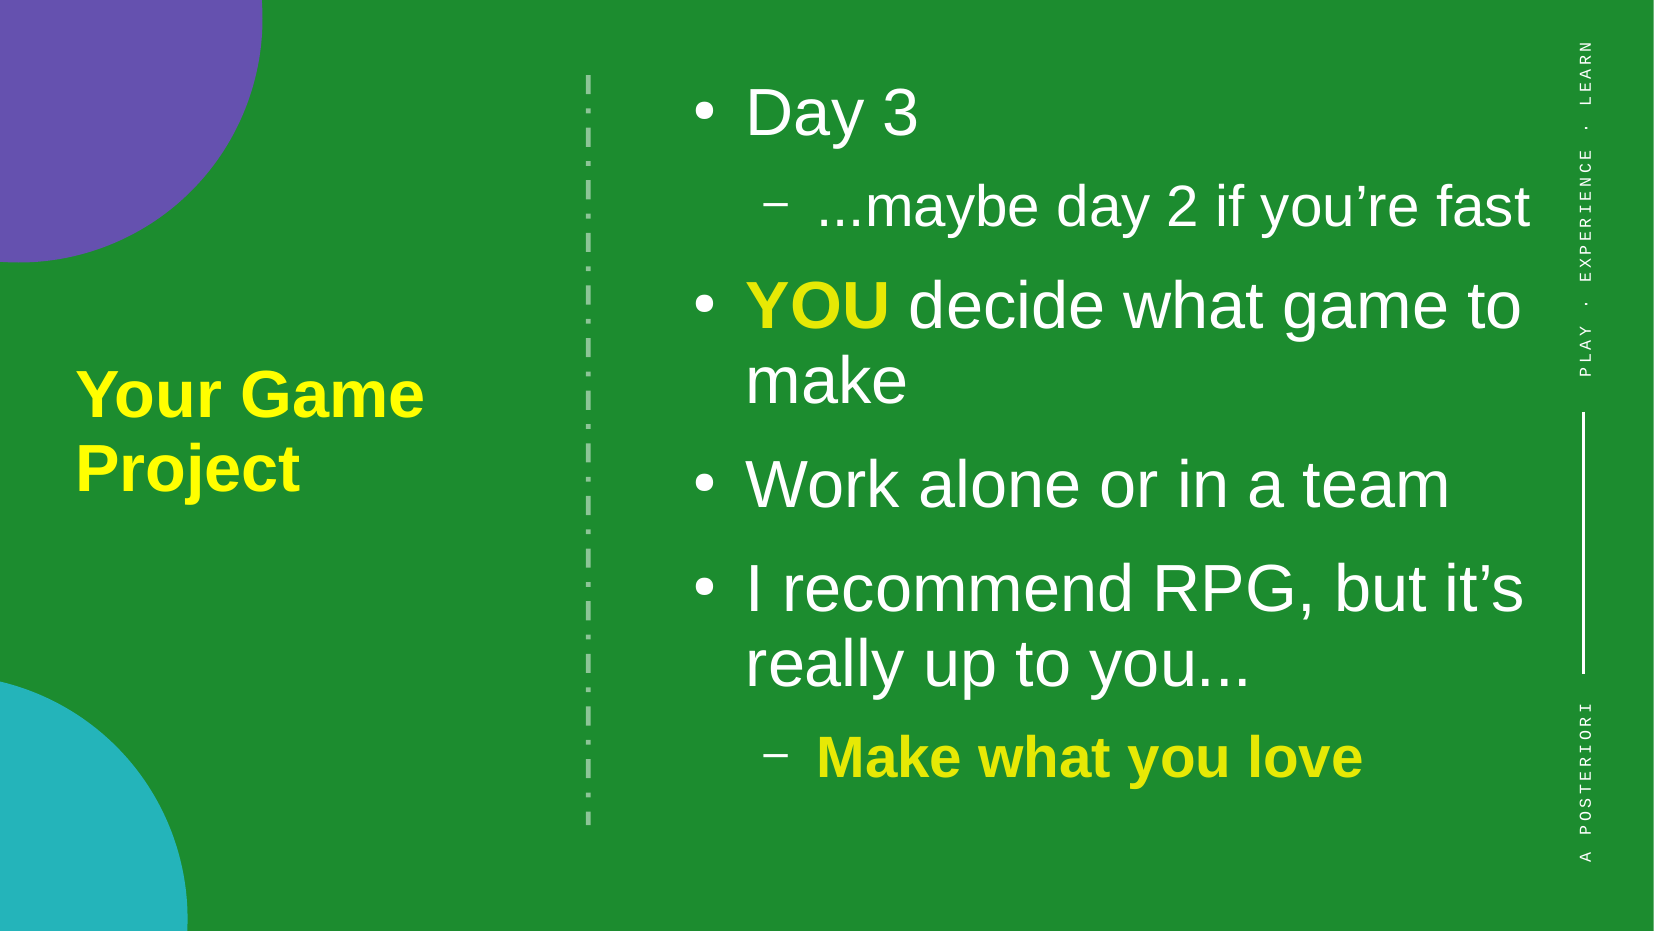

Day 3
...maybe day 2 if you’re fast
YOU decide what game to make
Work alone or in a team
I recommend RPG, but it’s really up to you...
Make what you love
# Your Game Project